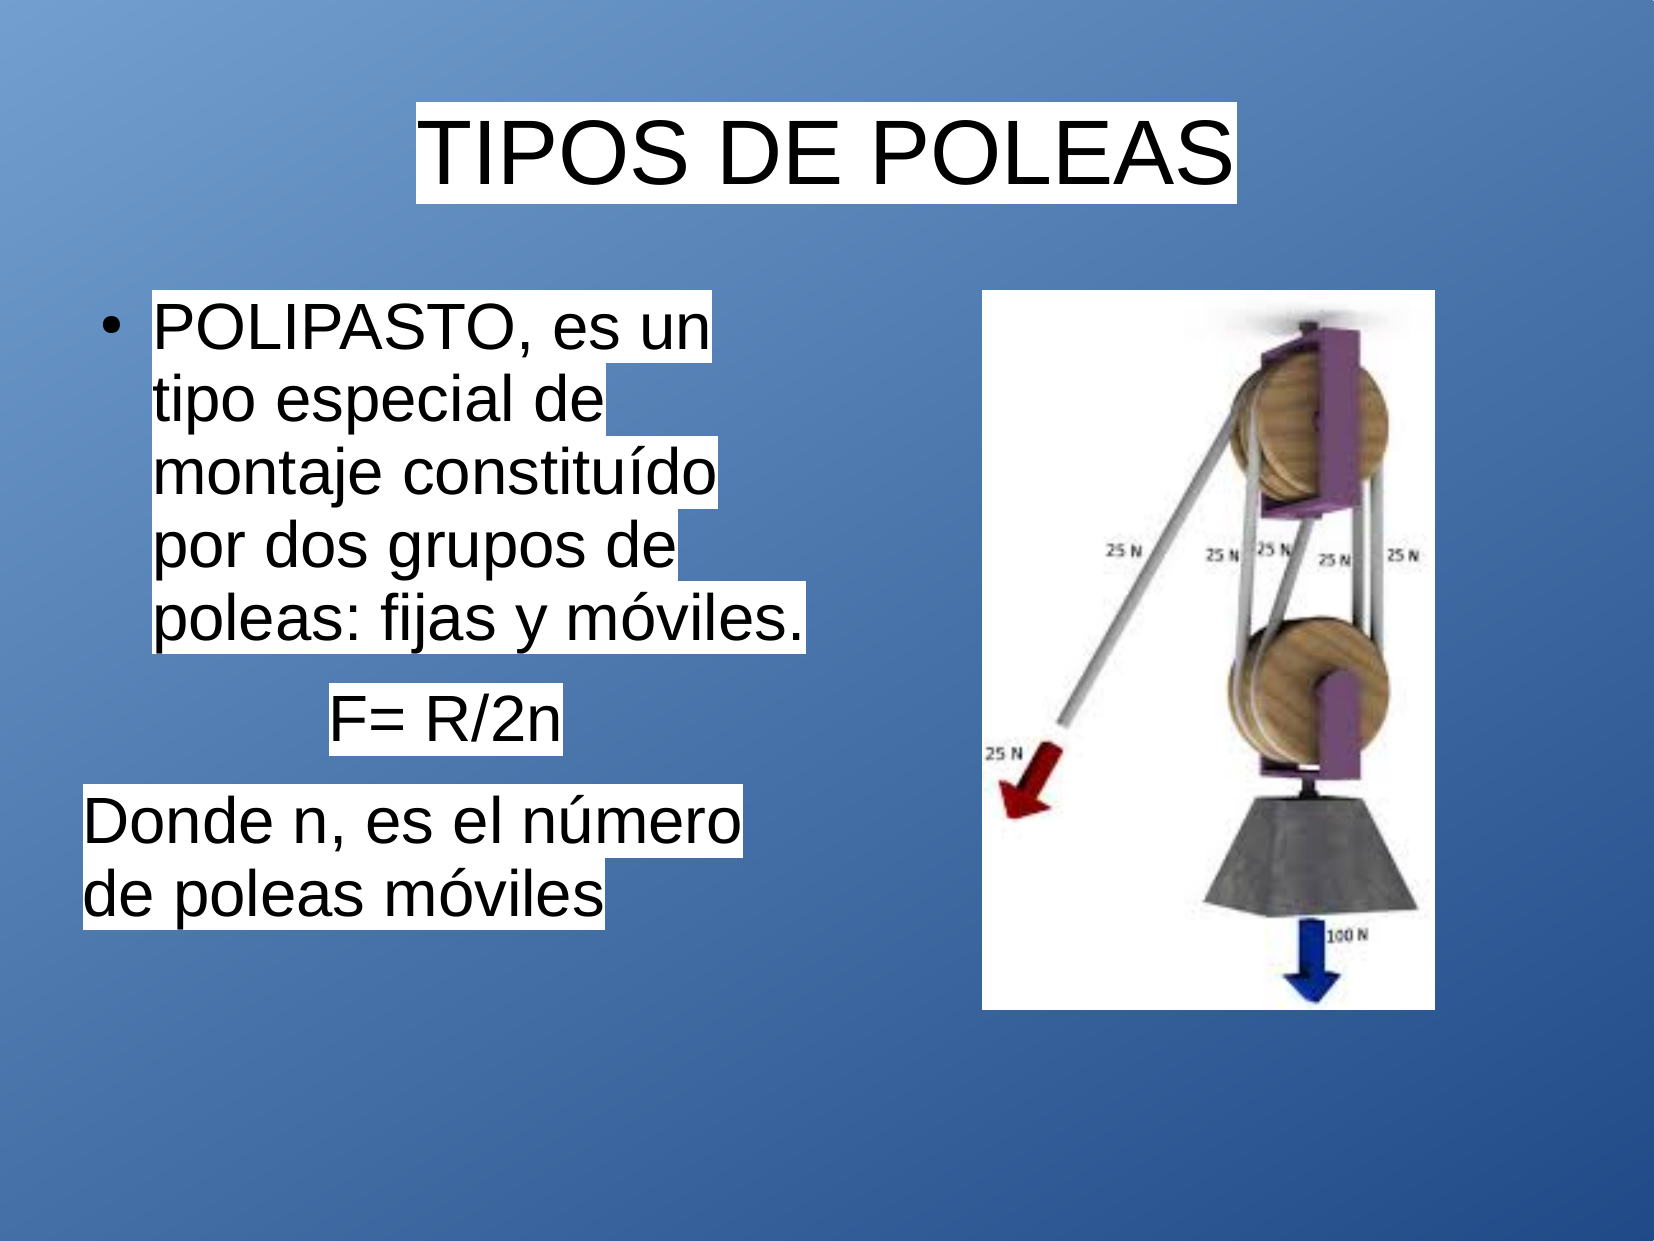

# TIPOS DE POLEAS
POLIPASTO, es un tipo especial de montaje constituído por dos grupos de poleas: fijas y móviles.
F= R/2n
Donde n, es el número de poleas móviles